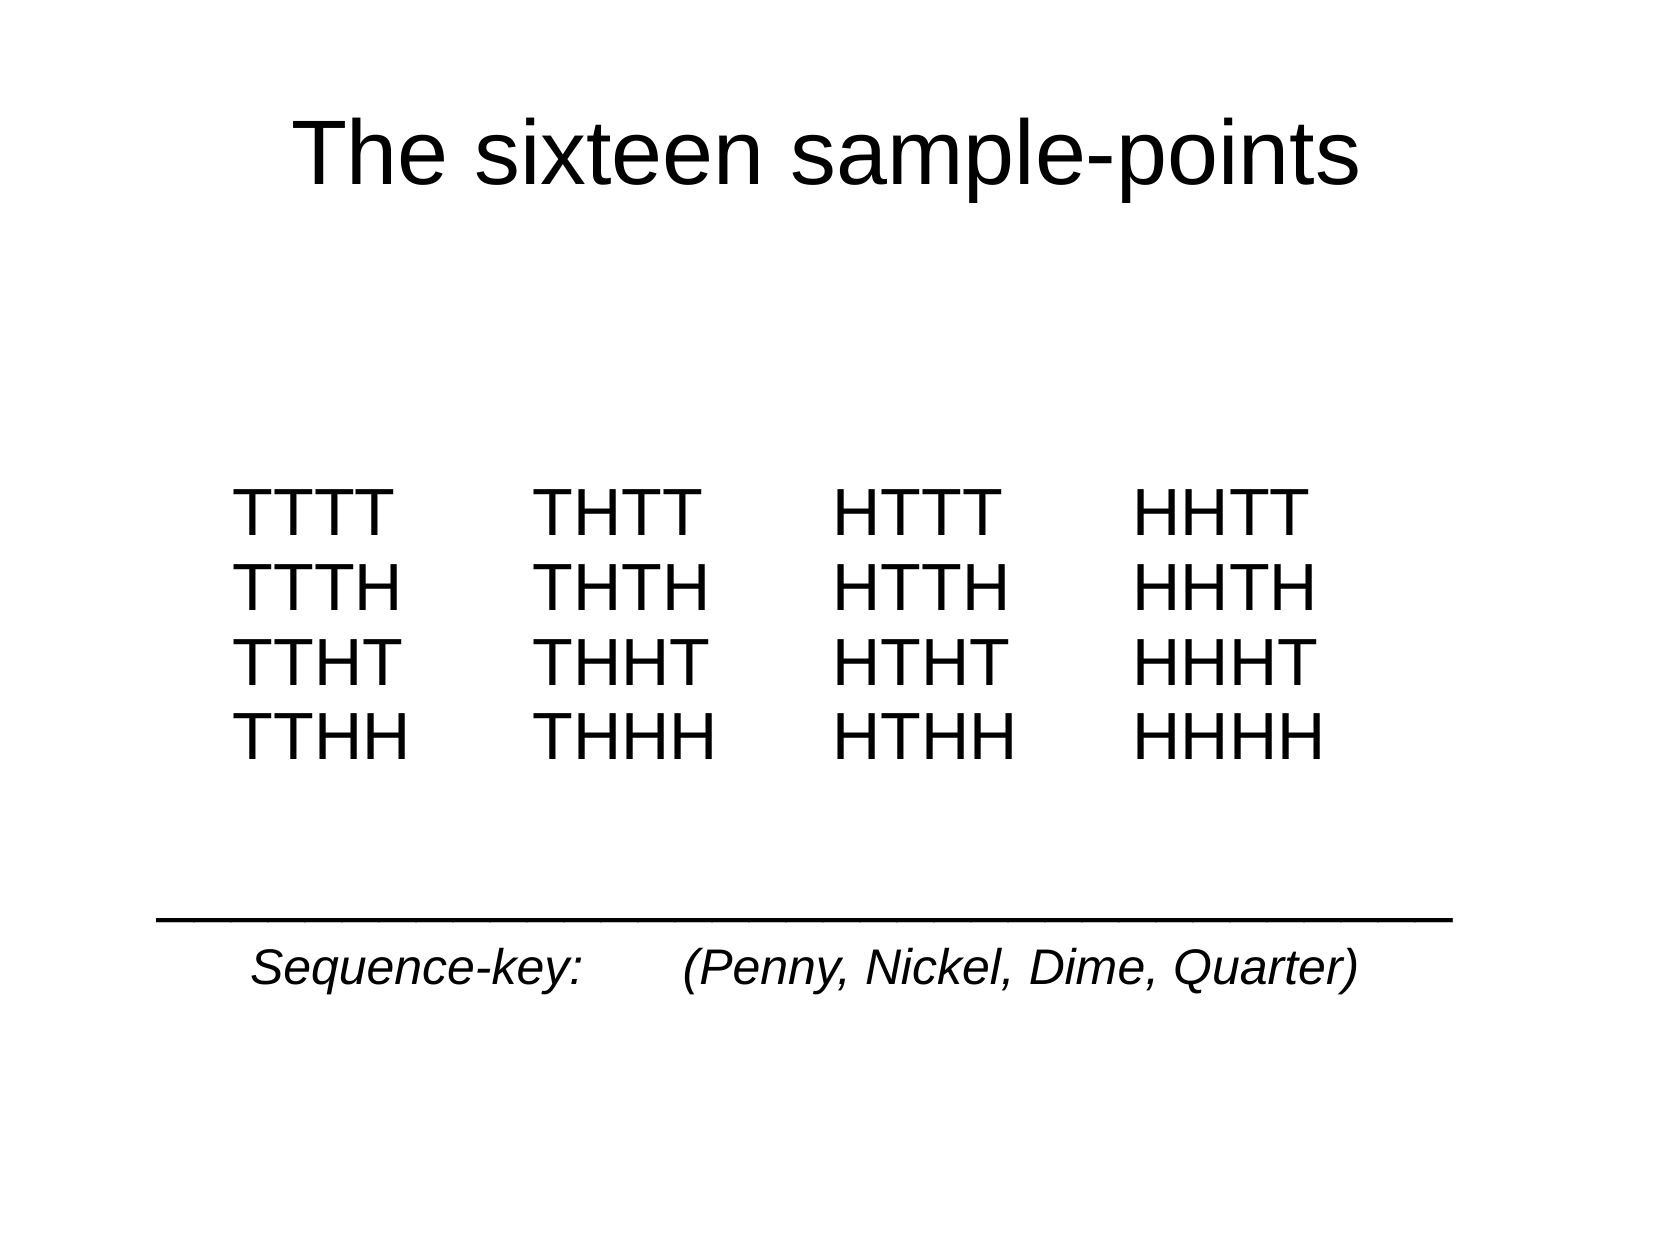

# The sixteen sample-points
		TTTT		THTT		HTTT		HHTT
 		TTTH		THTH		HTTH		HHTH
 		TTHT		THHT		HTHT		HHHT
 		TTHH		THHH		HTHH		HHHH
	___________________________________
	 Sequence-key: 	(Penny, Nickel, Dime, Quarter)